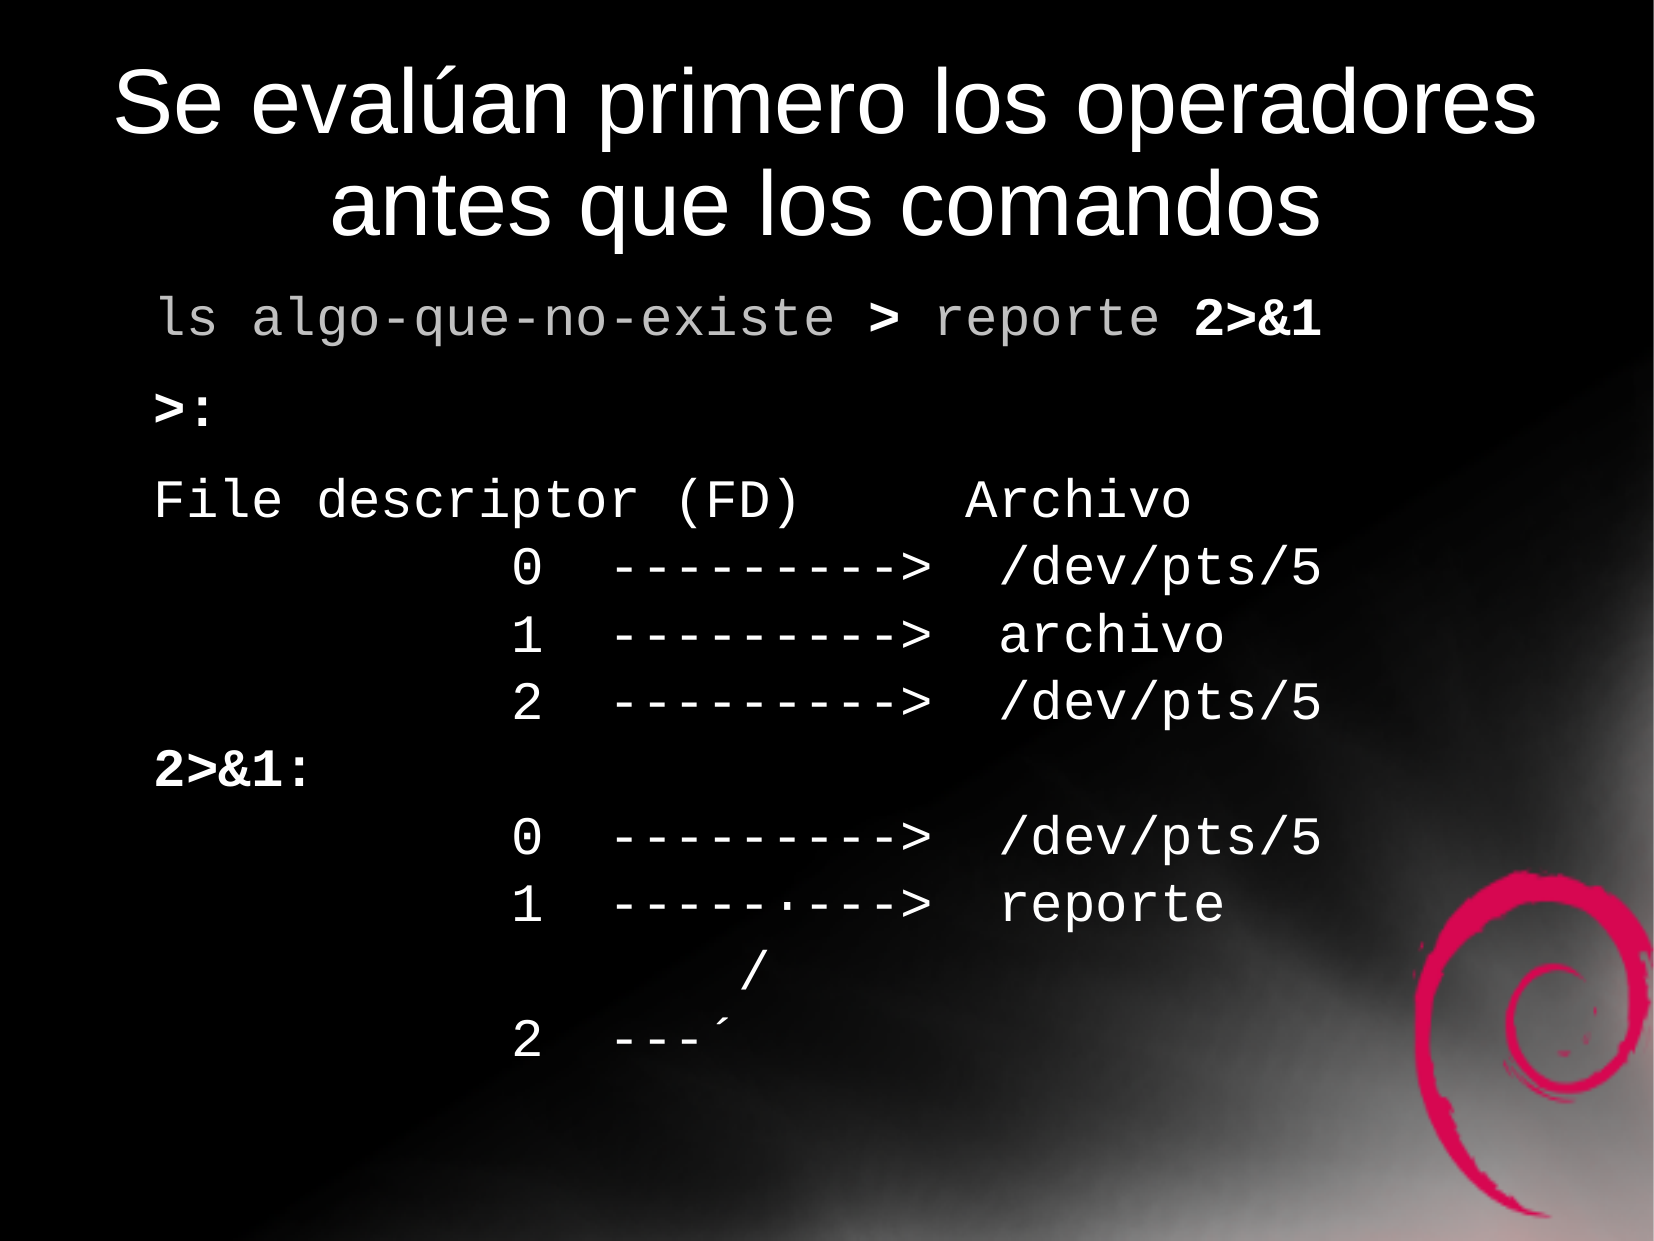

# Se evalúan primero los operadores antes que los comandos
ls algo-que-no-existe > reporte 2>&1
>:
File descriptor (FD) Archivo
 0 ---------> /dev/pts/5
 1 ---------> archivo
 2 ---------> /dev/pts/5
2>&1:
 0 ---------> /dev/pts/5
 1 -----·---> reporte
 /
 2 ---´